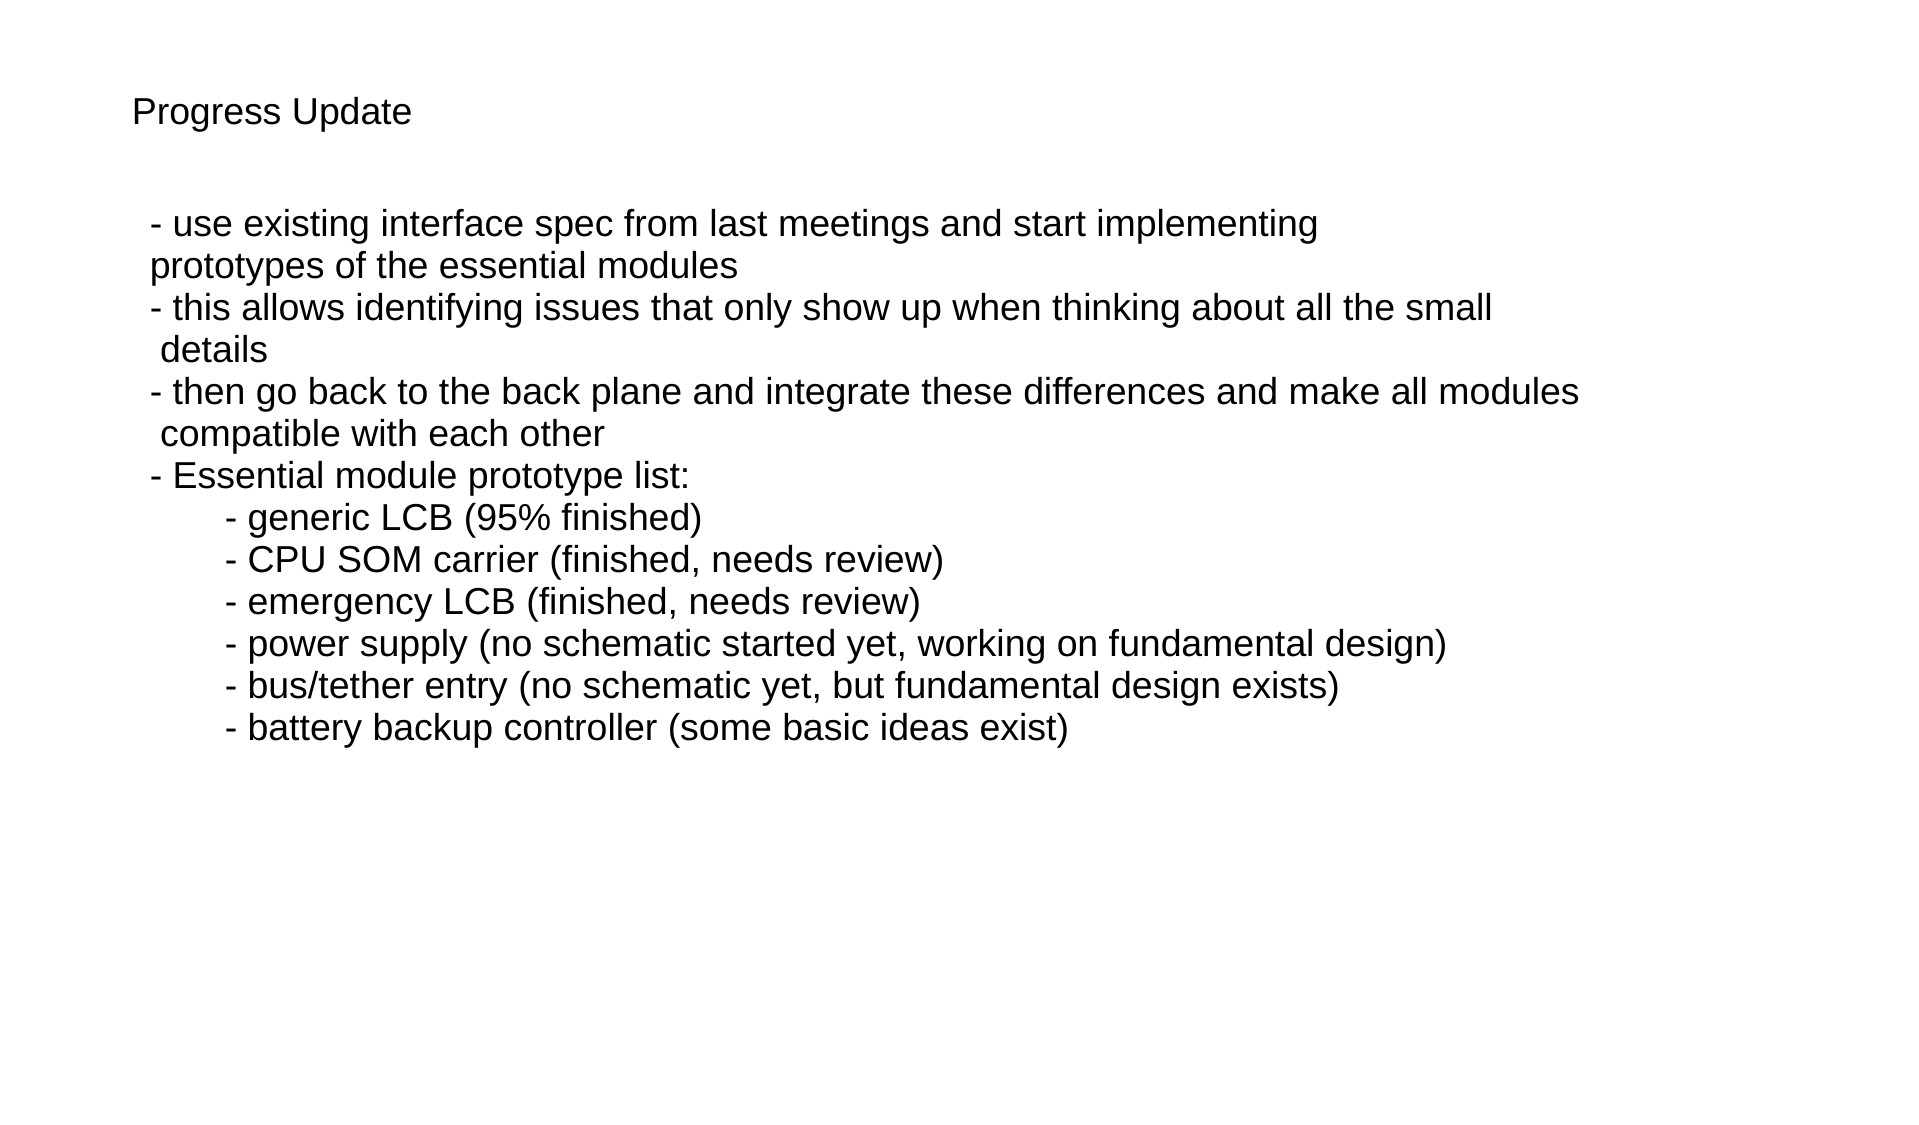

# Progress Update
- use existing interface spec from last meetings and start implementing
prototypes of the essential modules
- this allows identifying issues that only show up when thinking about all the small
 details
- then go back to the back plane and integrate these differences and make all modules
 compatible with each other
- Essential module prototype list:
	- generic LCB (95% finished)
	- CPU SOM carrier (finished, needs review)
	- emergency LCB (finished, needs review)
	- power supply (no schematic started yet, working on fundamental design)
	- bus/tether entry (no schematic yet, but fundamental design exists)
	- battery backup controller (some basic ideas exist)